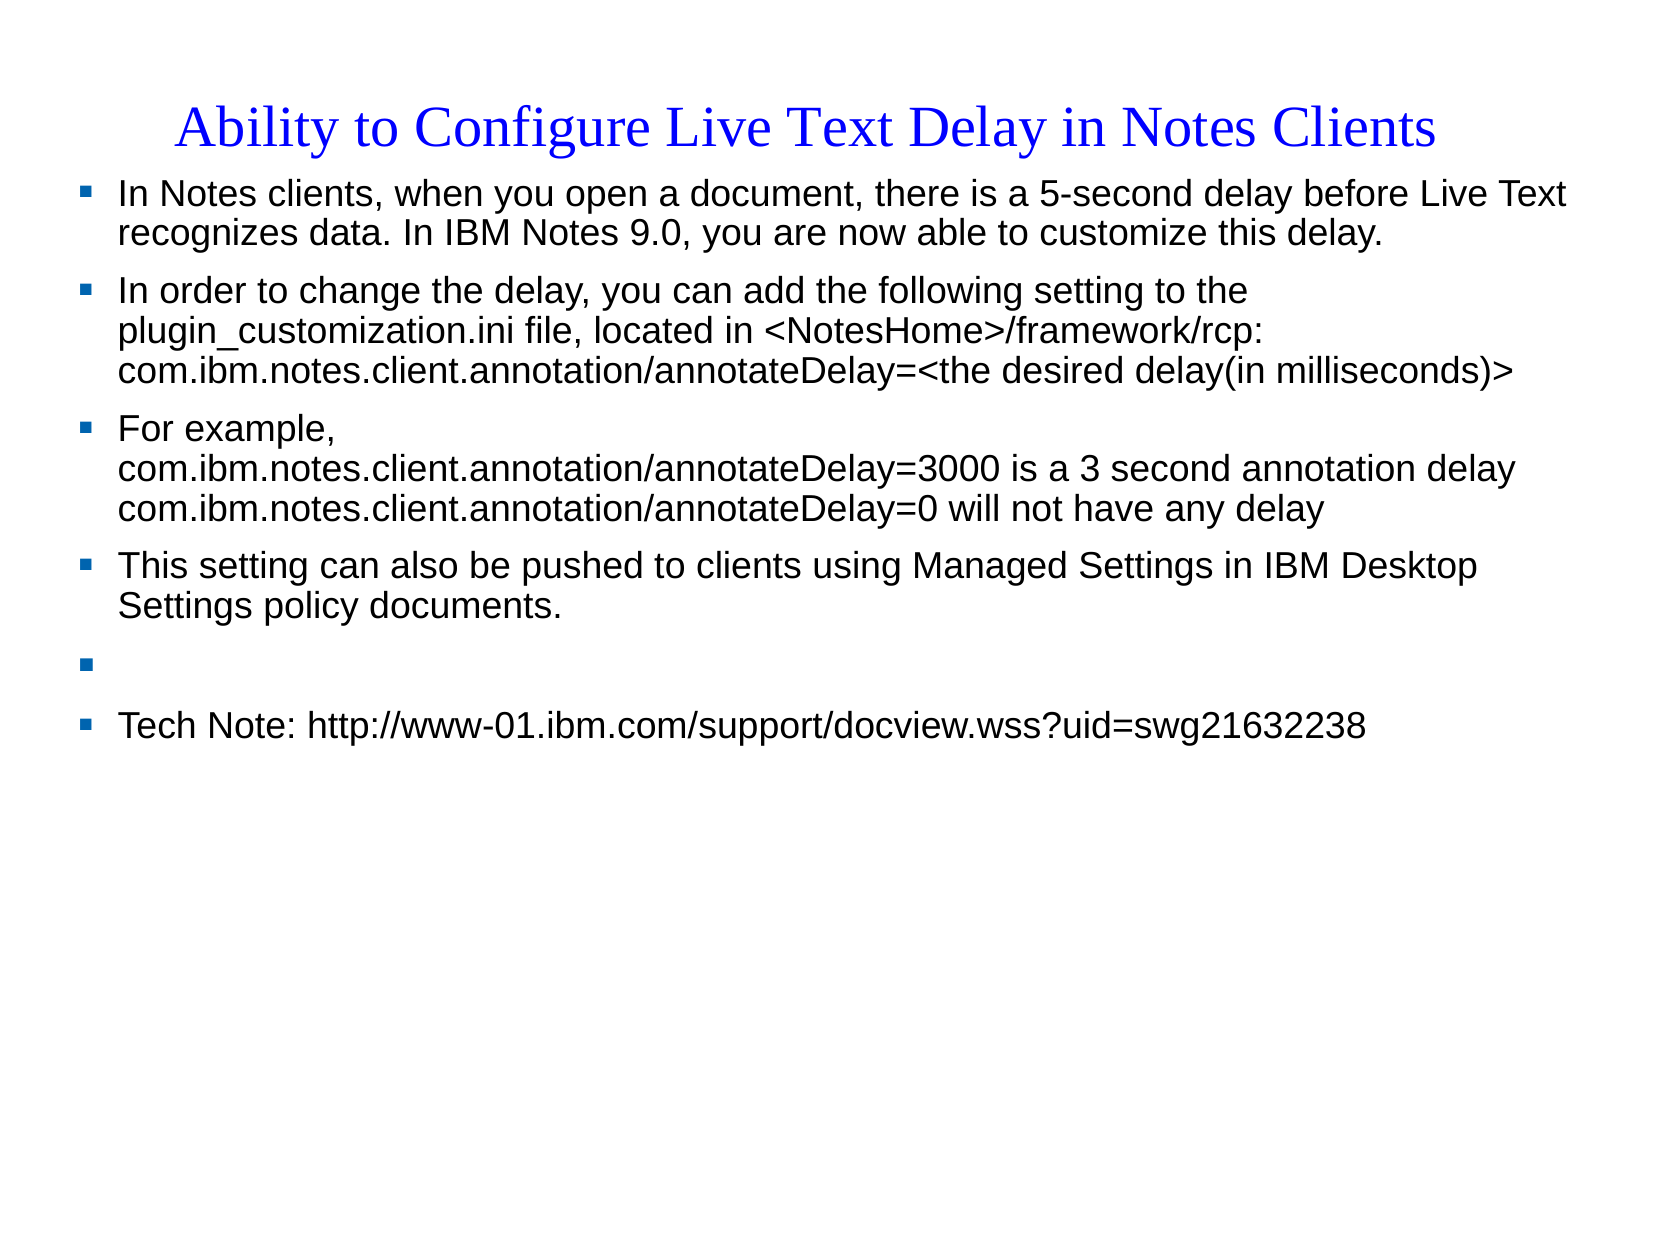

Ability to Configure Live Text Delay in Notes Clients
# In Notes clients, when you open a document, there is a 5-second delay before Live Text recognizes data. In IBM Notes 9.0, you are now able to customize this delay.
In order to change the delay, you can add the following setting to the plugin_customization.ini file, located in <NotesHome>/framework/rcp:
com.ibm.notes.client.annotation/annotateDelay=<the desired delay(in milliseconds)>
For example,
com.ibm.notes.client.annotation/annotateDelay=3000 is a 3 second annotation delay
com.ibm.notes.client.annotation/annotateDelay=0 will not have any delay
This setting can also be pushed to clients using Managed Settings in IBM Desktop Settings policy documents.
Tech Note: http://www-01.ibm.com/support/docview.wss?uid=swg21632238
17